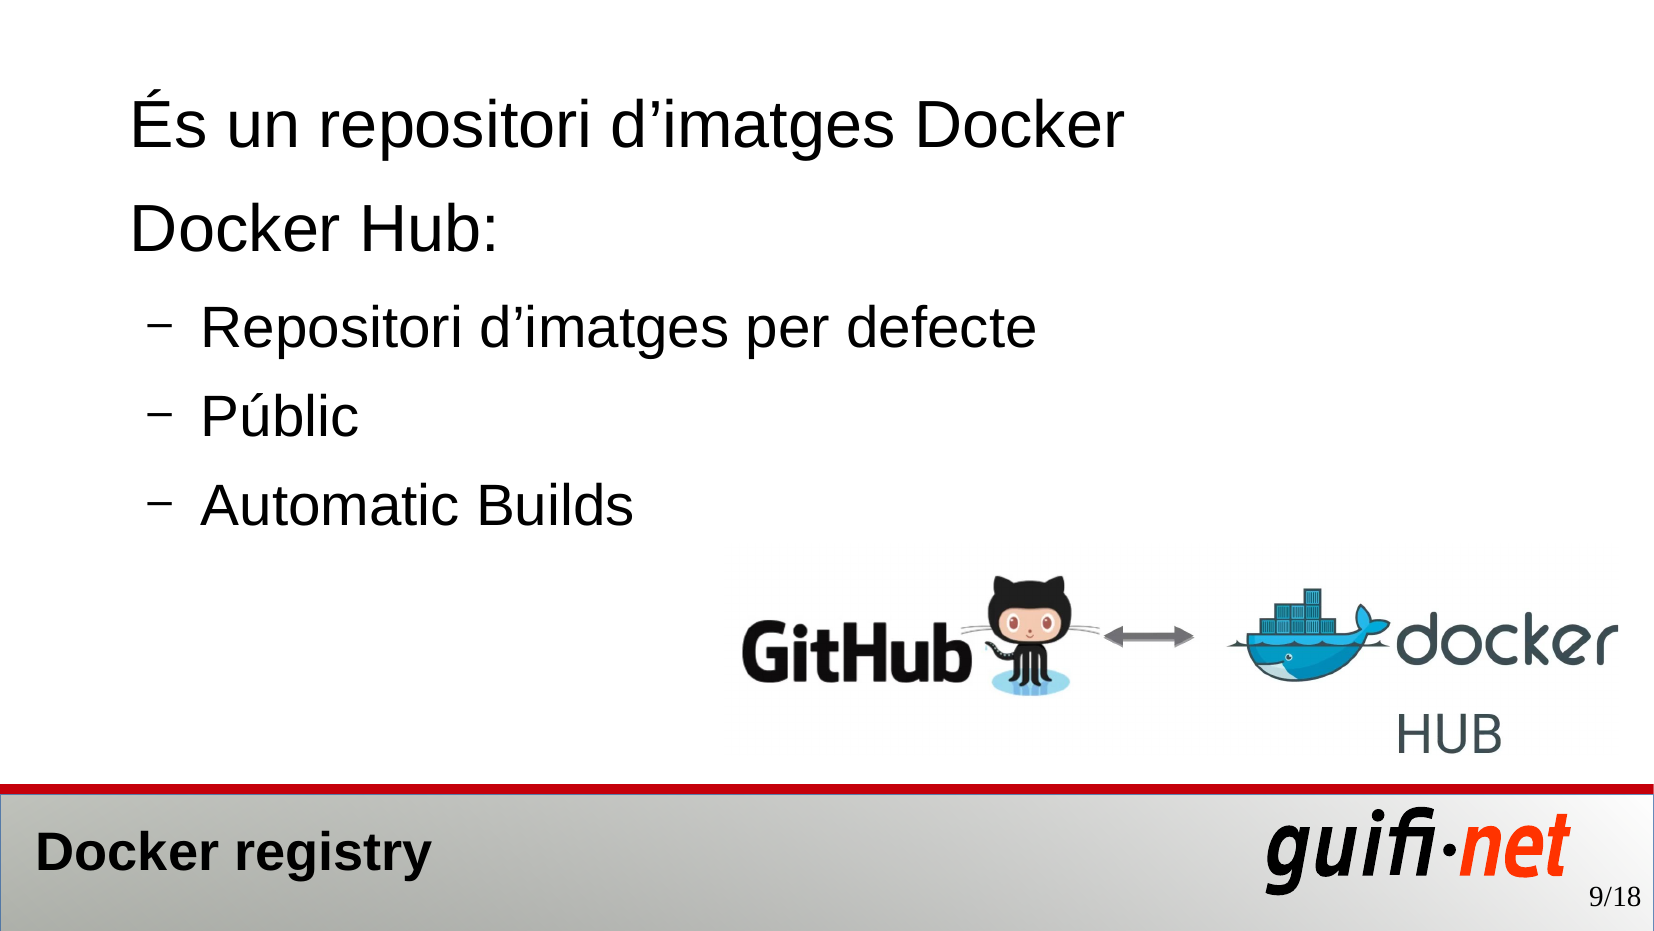

És un repositori d’imatges Docker
Docker Hub:
Repositori d’imatges per defecte
Públic
Automatic Builds
# Docker registry